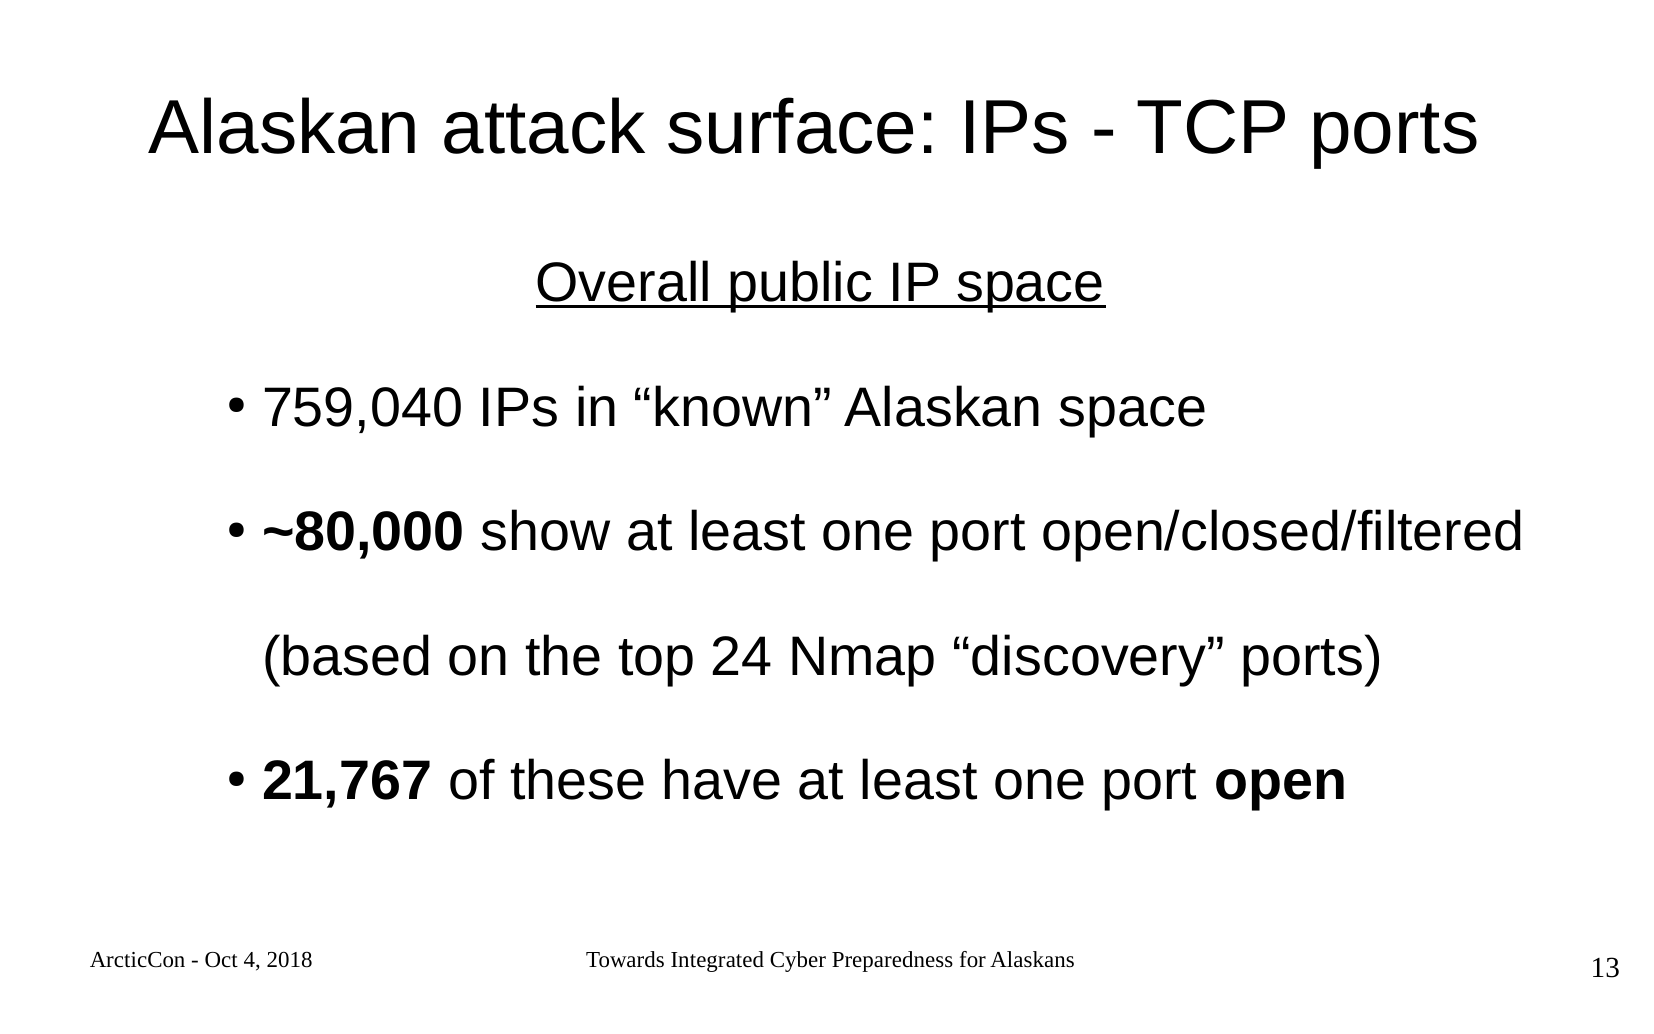

# Alaskan attack surface: IPs - TCP ports
Overall public IP space
759,040 IPs in “known” Alaskan space
~80,000 show at least one port open/closed/filtered
(based on the top 24 Nmap “discovery” ports)
21,767 of these have at least one port open